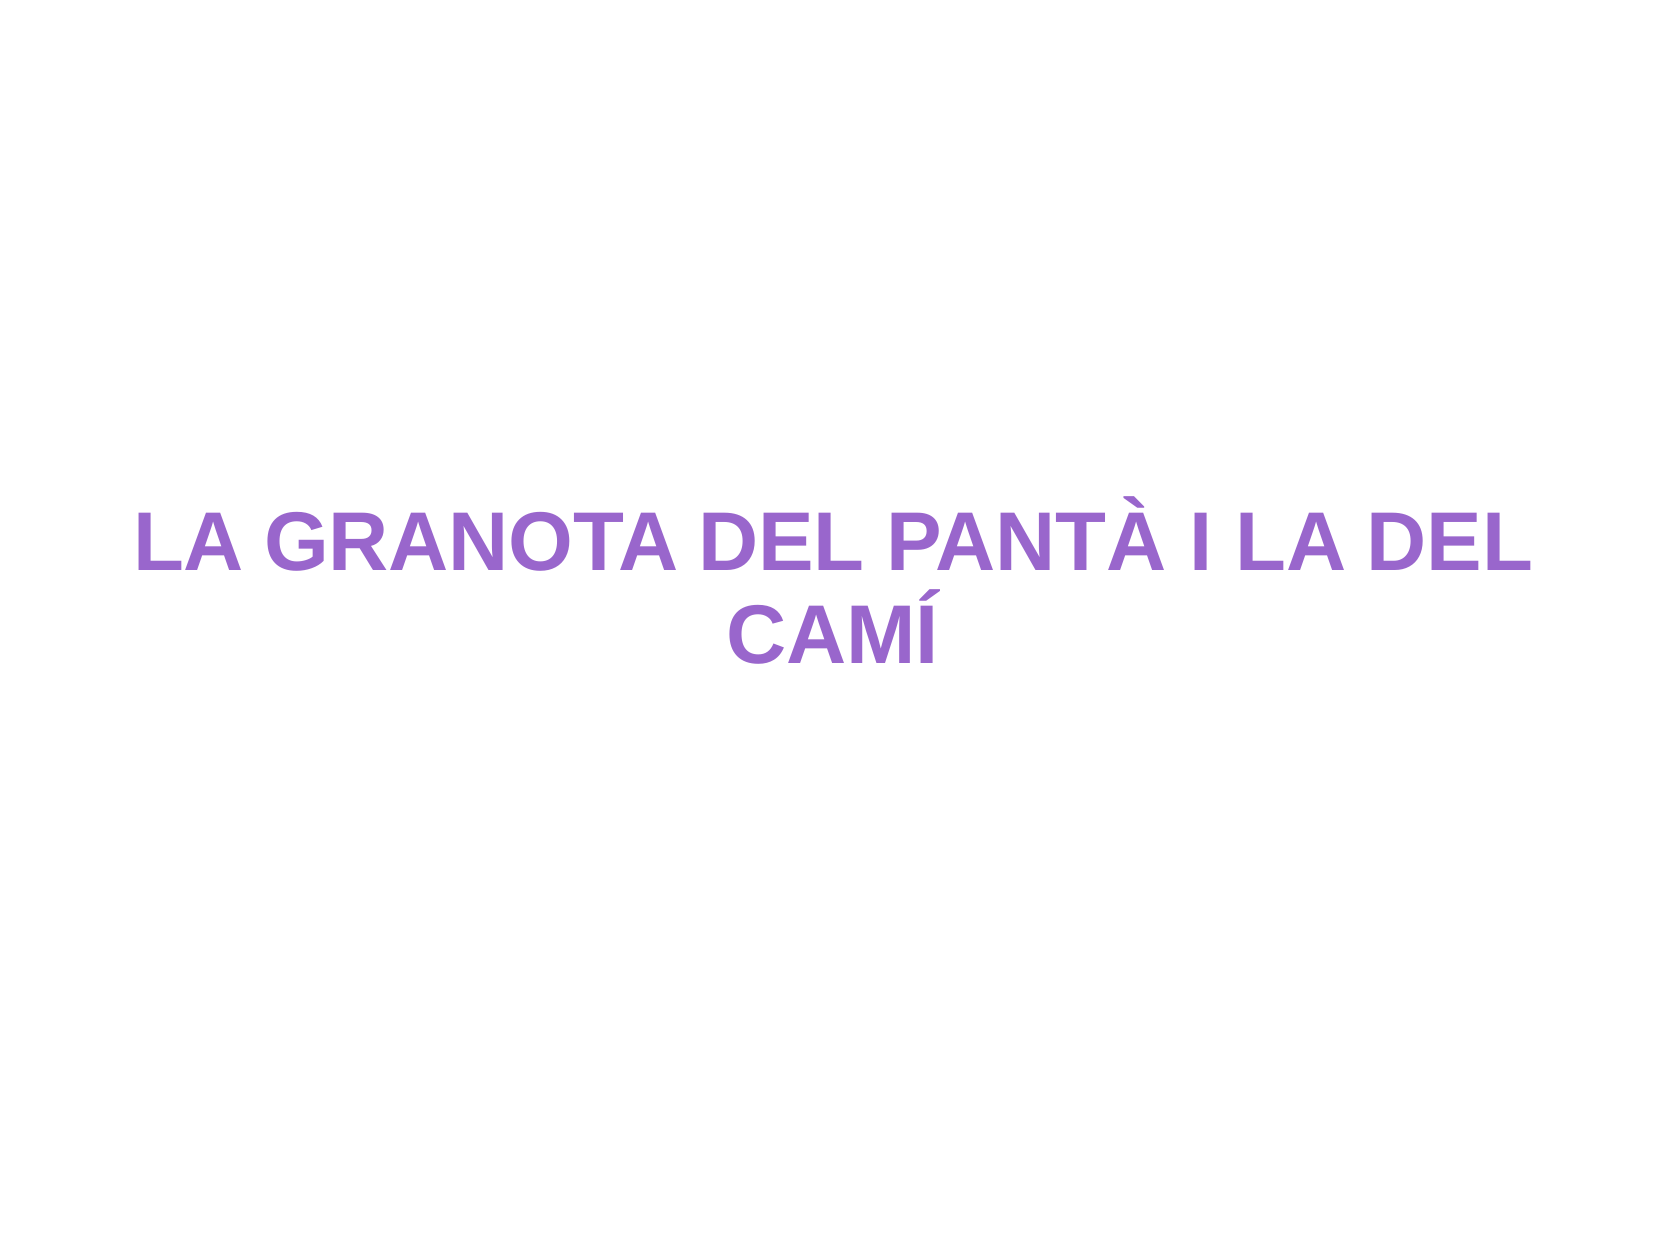

# LA GRANOTA DEL PANTÀ I LA DEL CAMÍ